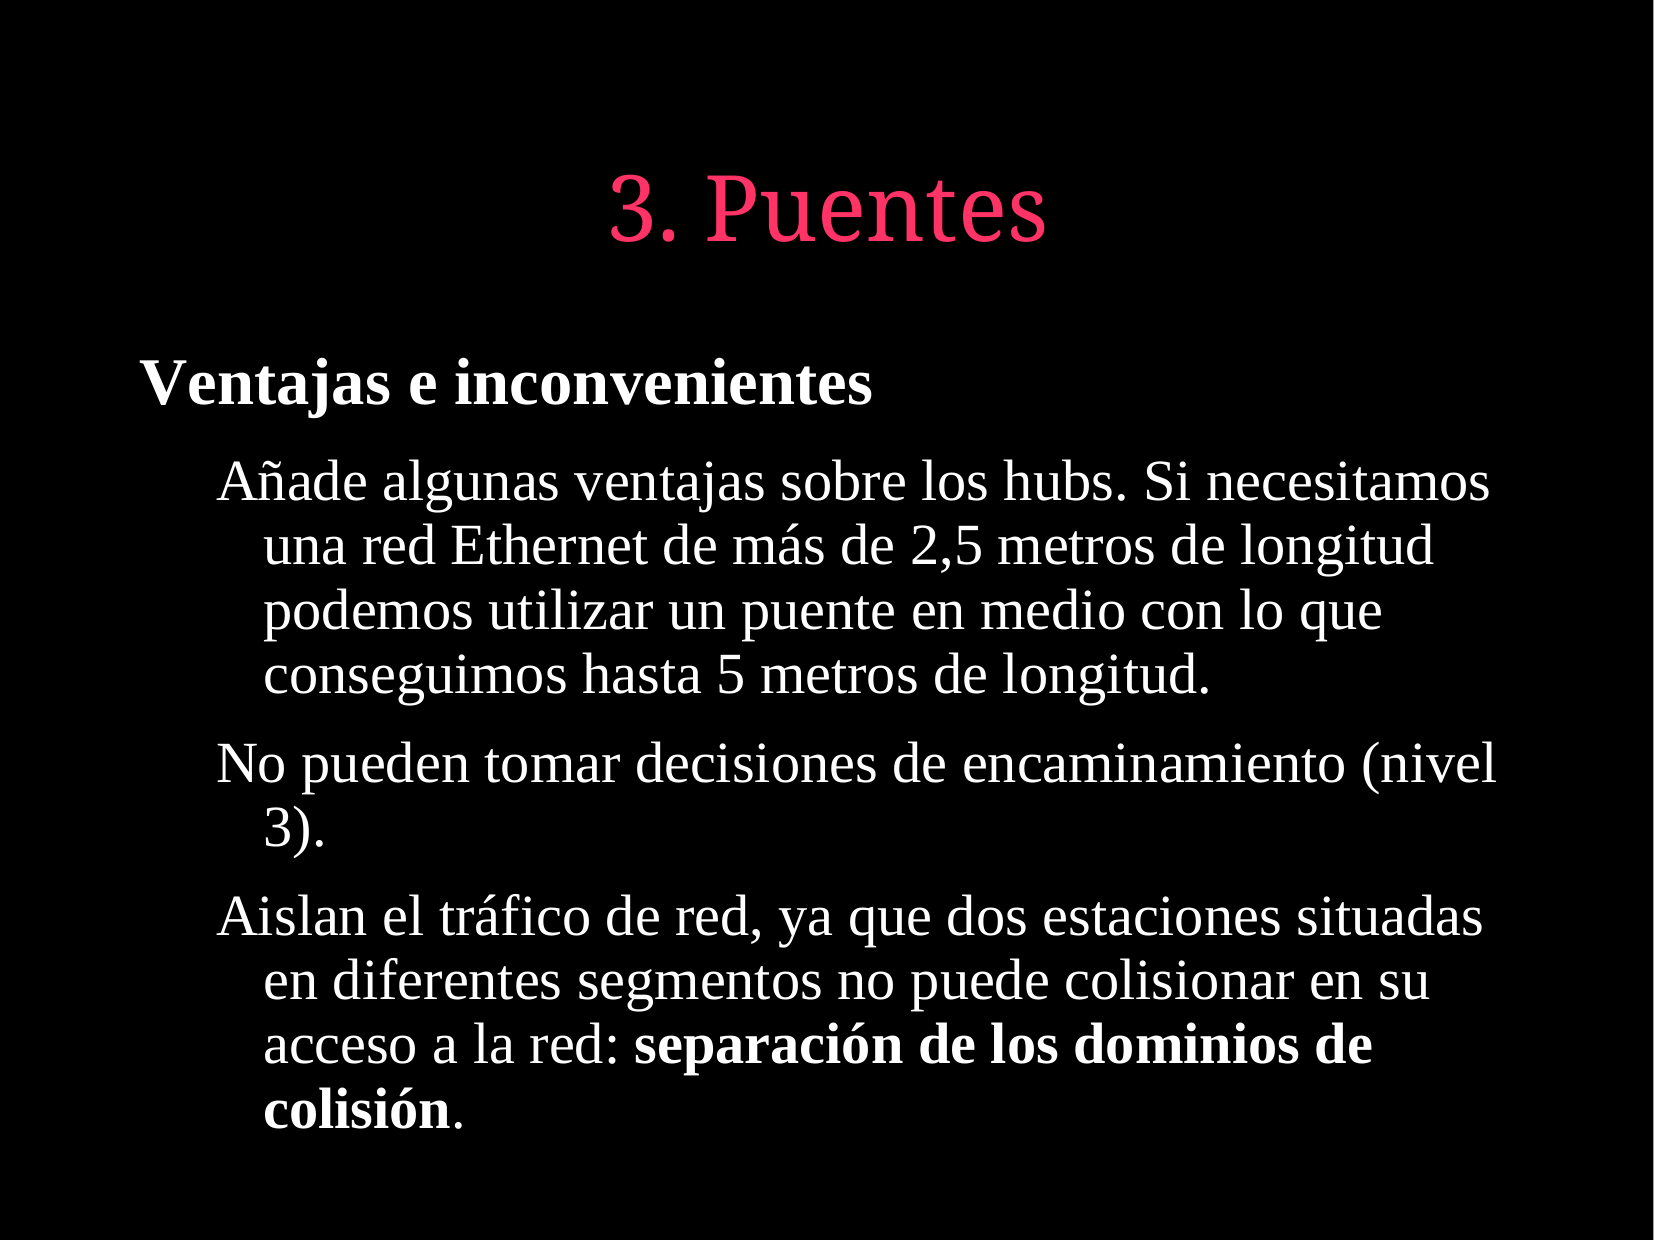

# 3. Puentes
Ventajas e inconvenientes
Añade algunas ventajas sobre los hubs. Si necesitamos una red Ethernet de más de 2,5 metros de longitud podemos utilizar un puente en medio con lo que conseguimos hasta 5 metros de longitud.
No pueden tomar decisiones de encaminamiento (nivel 3).
Aislan el tráfico de red, ya que dos estaciones situadas en diferentes segmentos no puede colisionar en su acceso a la red: separación de los dominios de colisión.